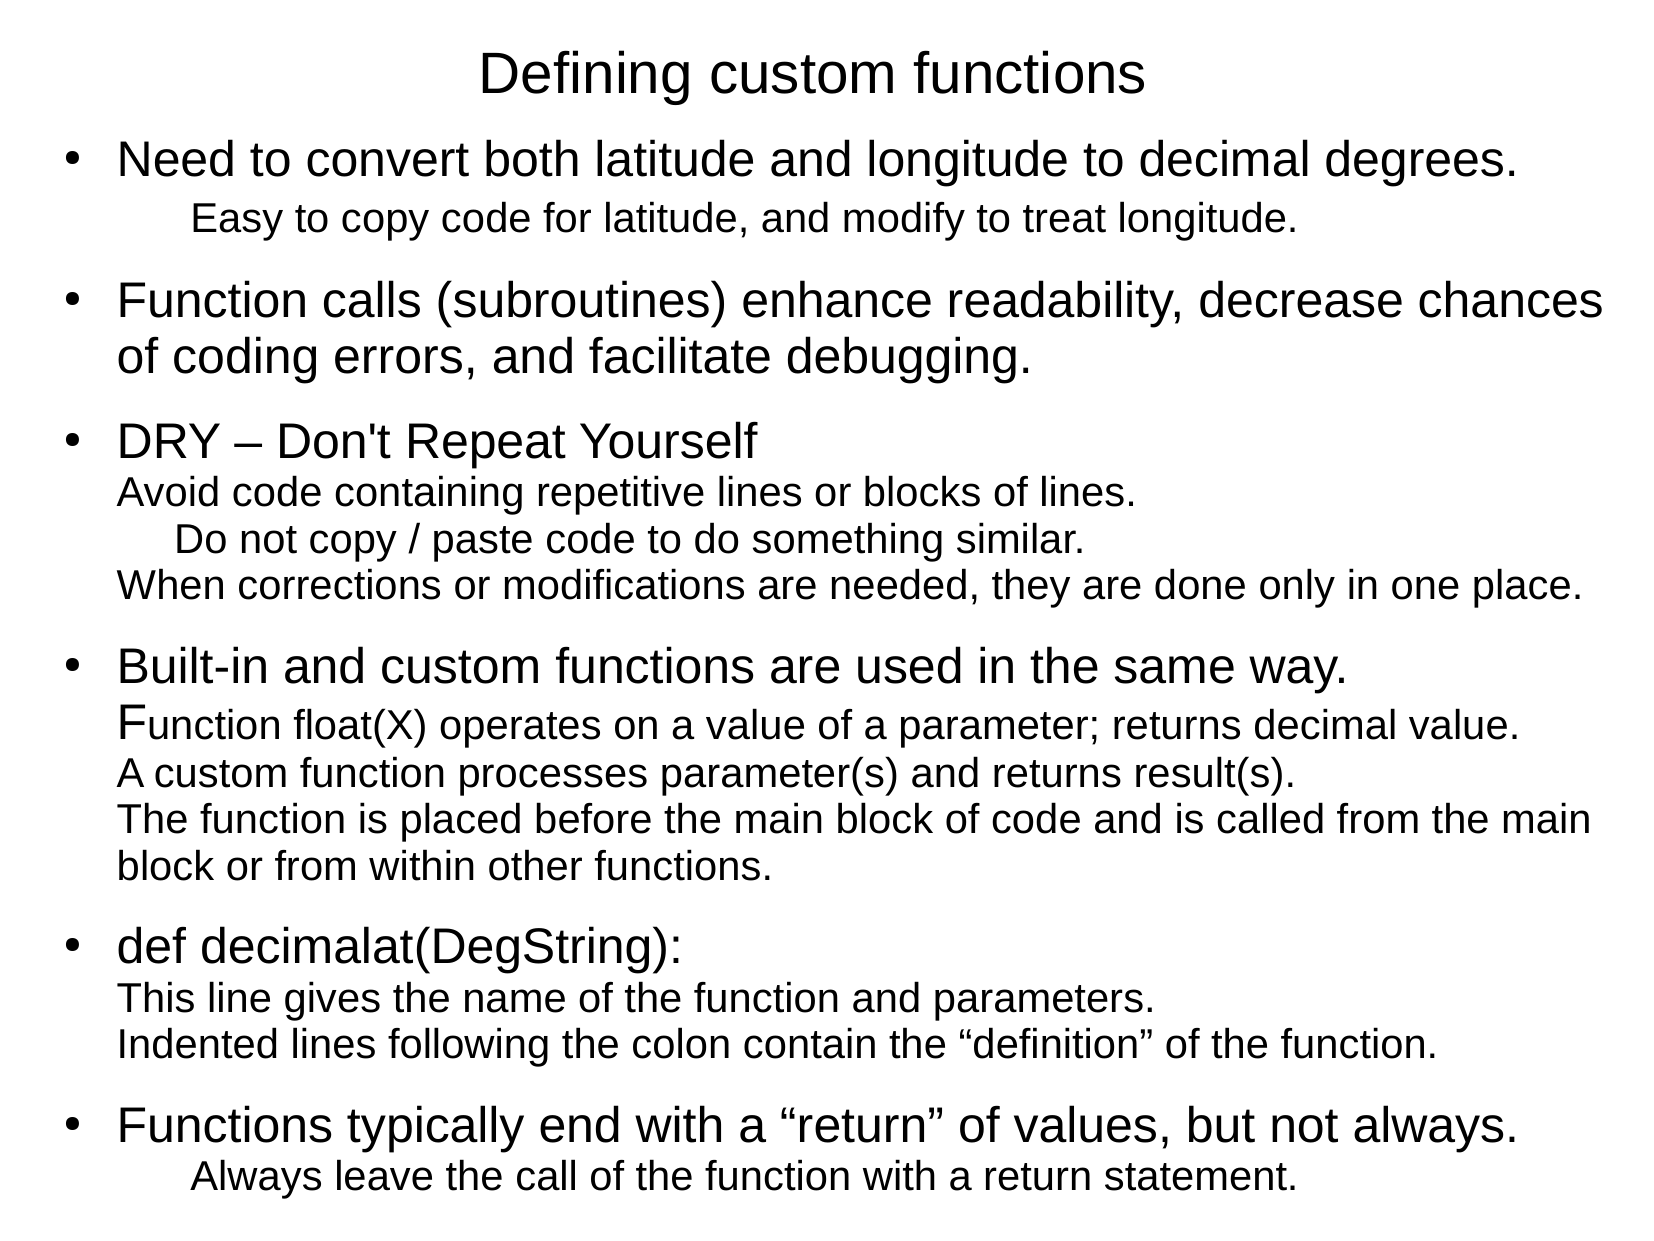

# Defining custom functions
Need to convert both latitude and longitude to decimal degrees.
	Easy to copy code for latitude, and modify to treat longitude.
Function calls (subroutines) enhance readability, decrease chances of coding errors, and facilitate debugging.
DRY – Don't Repeat Yourself
Avoid code containing repetitive lines or blocks of lines.
 Do not copy / paste code to do something similar.
When corrections or modifications are needed, they are done only in one place.
Built-in and custom functions are used in the same way.
Function float(X) operates on a value of a parameter; returns decimal value.
A custom function processes parameter(s) and returns result(s).
The function is placed before the main block of code and is called from the main block or from within other functions.
def decimalat(DegString):
This line gives the name of the function and parameters.
Indented lines following the colon contain the “definition” of the function.
Functions typically end with a “return” of values, but not always.
	Always leave the call of the function with a return statement.